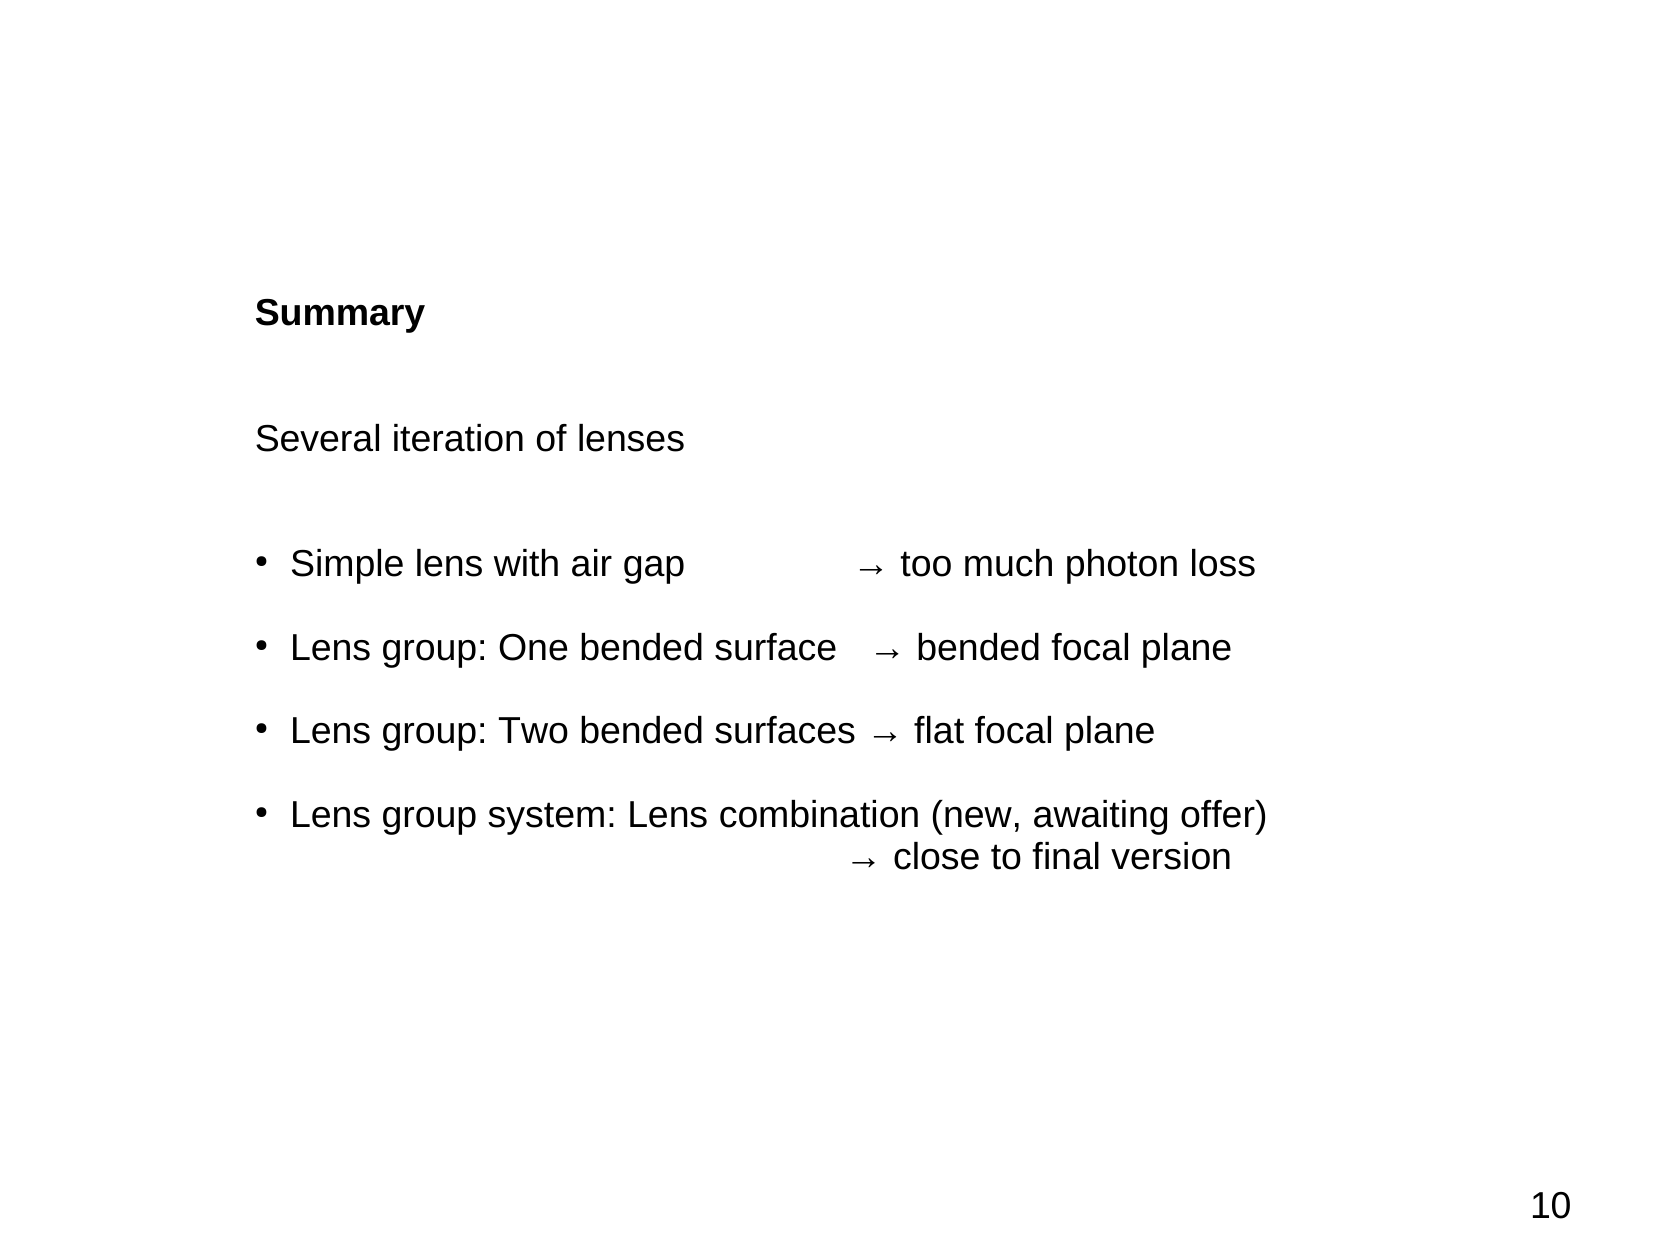

Summary
Several iteration of lenses
Simple lens with air gap → too much photon loss
Lens group: One bended surface → bended focal plane
Lens group: Two bended surfaces → flat focal plane
Lens group system: Lens combination (new, awaiting offer)
						 → close to final version
10